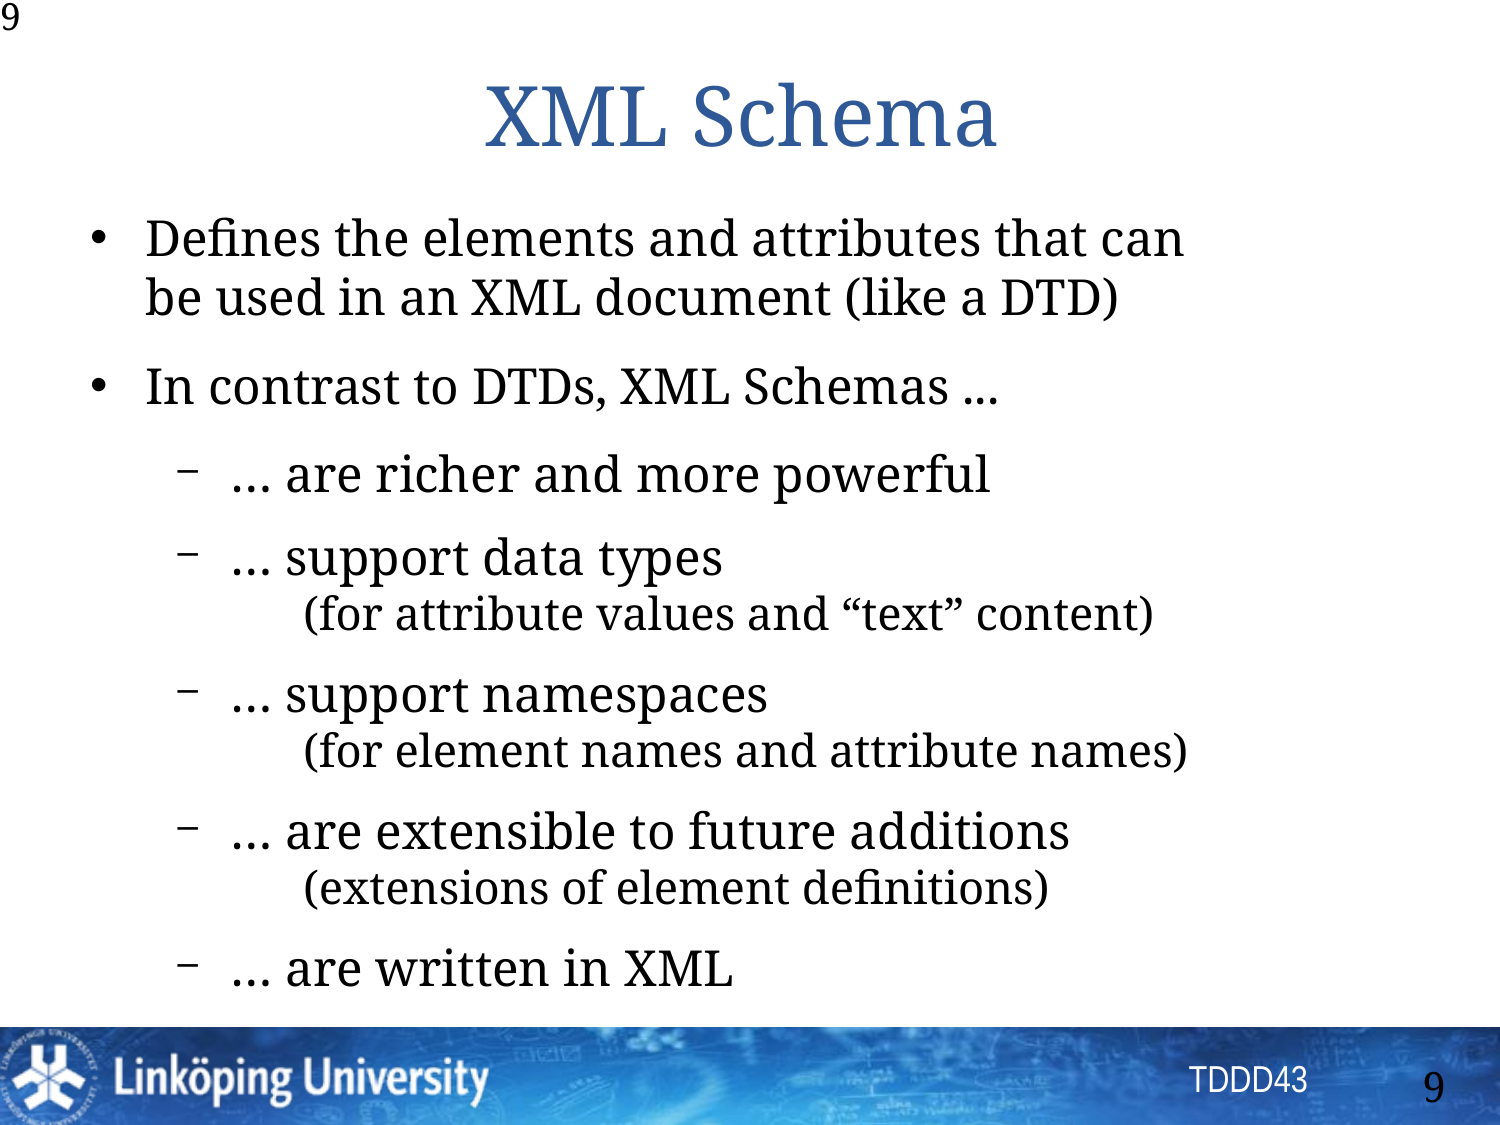

# XML Schema
Defines the elements and attributes that can
be used in an XML document (like a DTD)
In contrast to DTDs, XML Schemas ...
… are richer and more powerful
… support data types
	(for attribute values and “text” content)
… support namespaces
	(for element names and attribute names)
… are extensible to future additions
	(extensions of element definitions)
… are written in XML